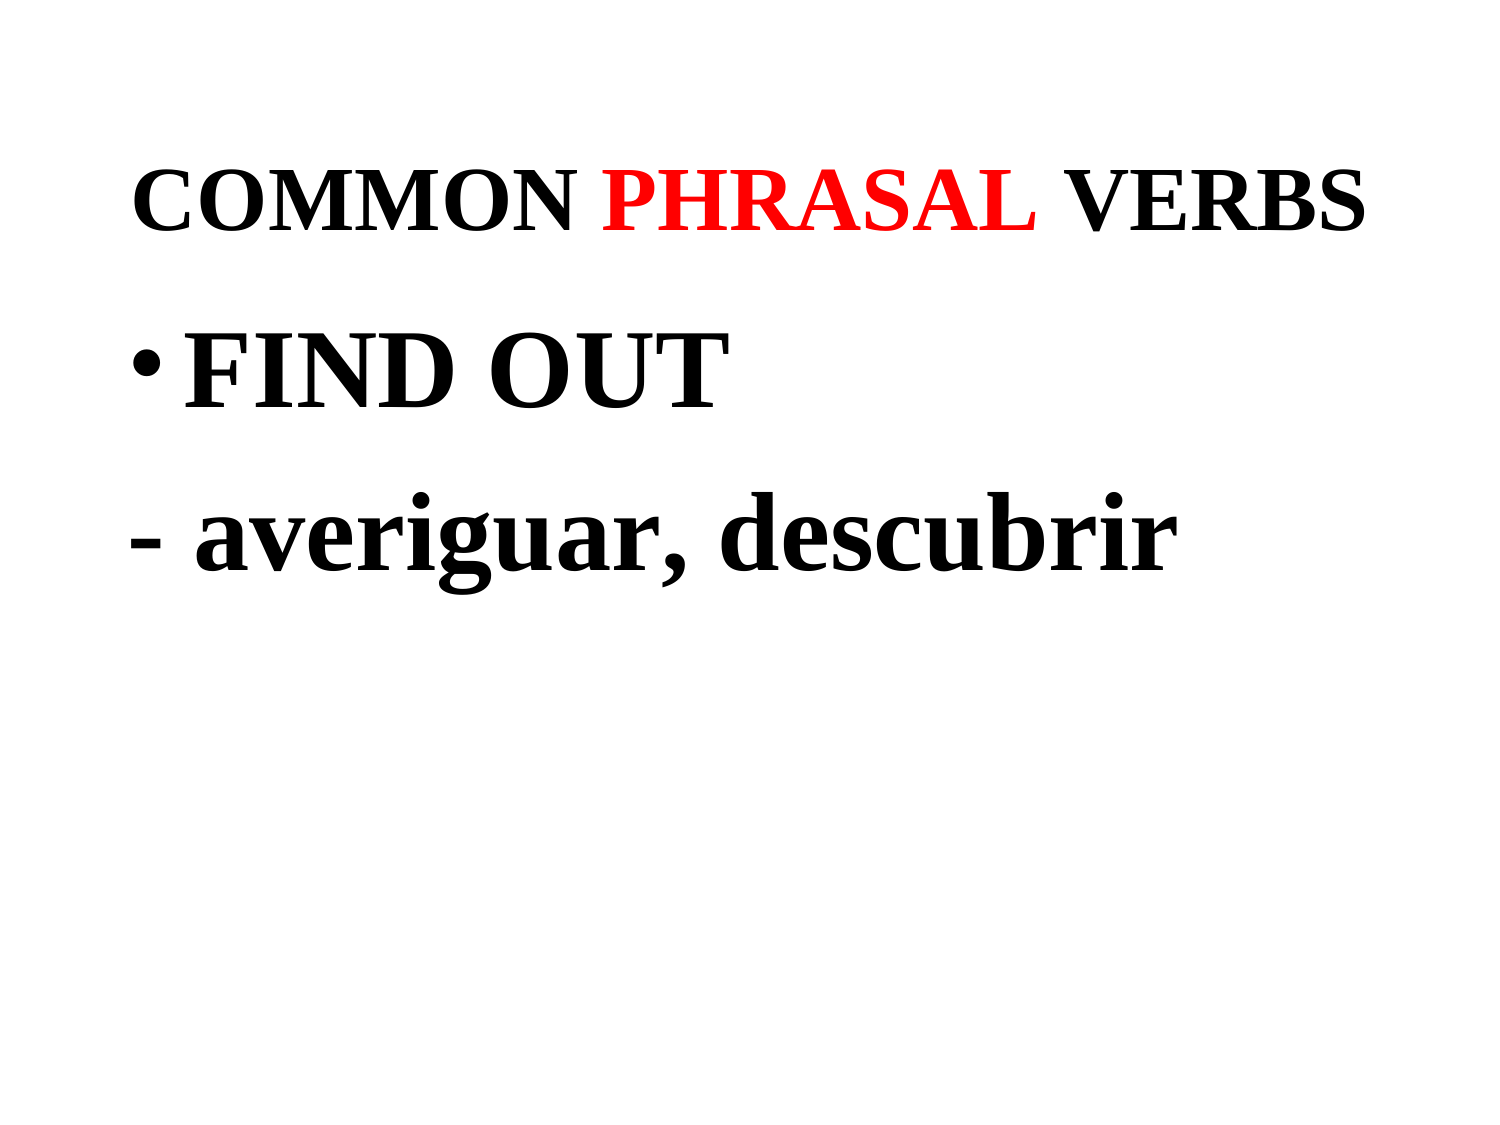

# COMMON PHRASAL VERBS
FIND OUT
- averiguar, descubrir